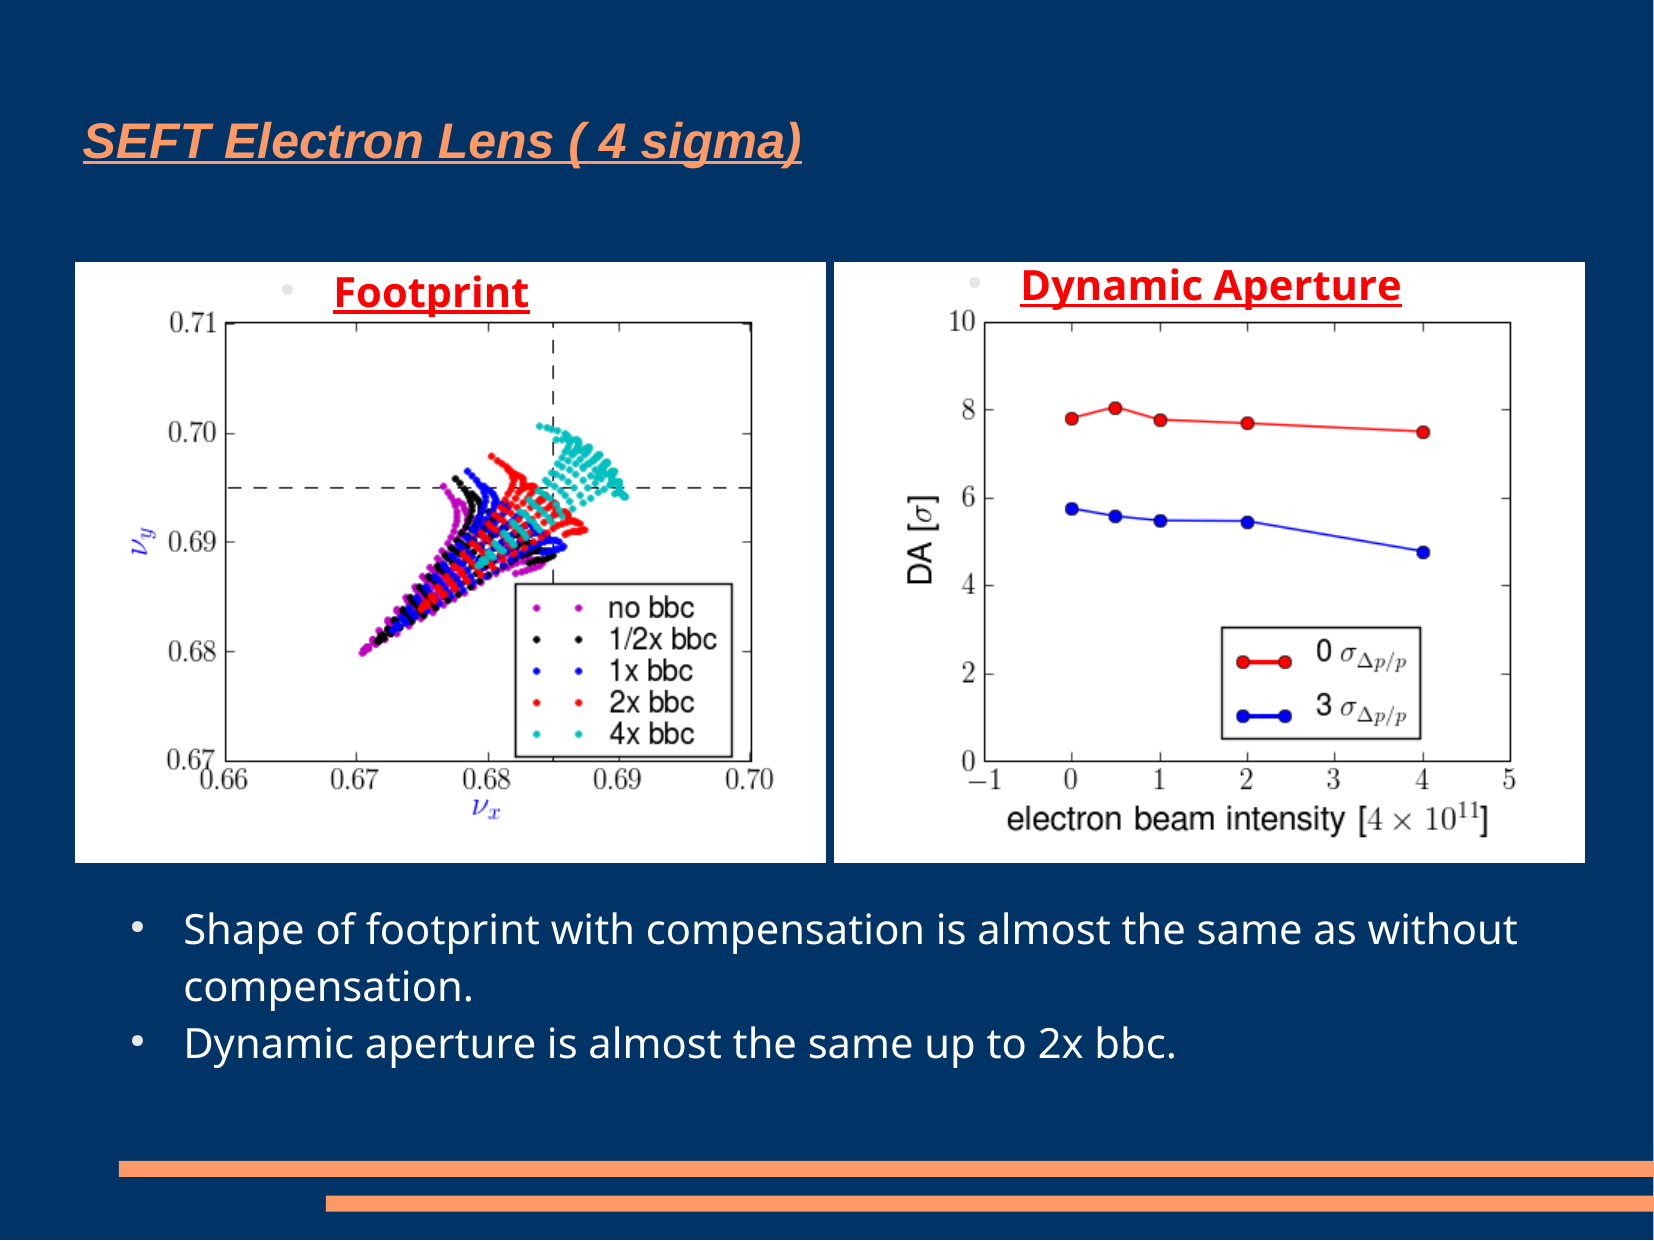

# SEFT Electron Lens ( 4 sigma)
Dynamic Aperture
Footprint
Shape of footprint with compensation is almost the same as without compensation.
Dynamic aperture is almost the same up to 2x bbc.